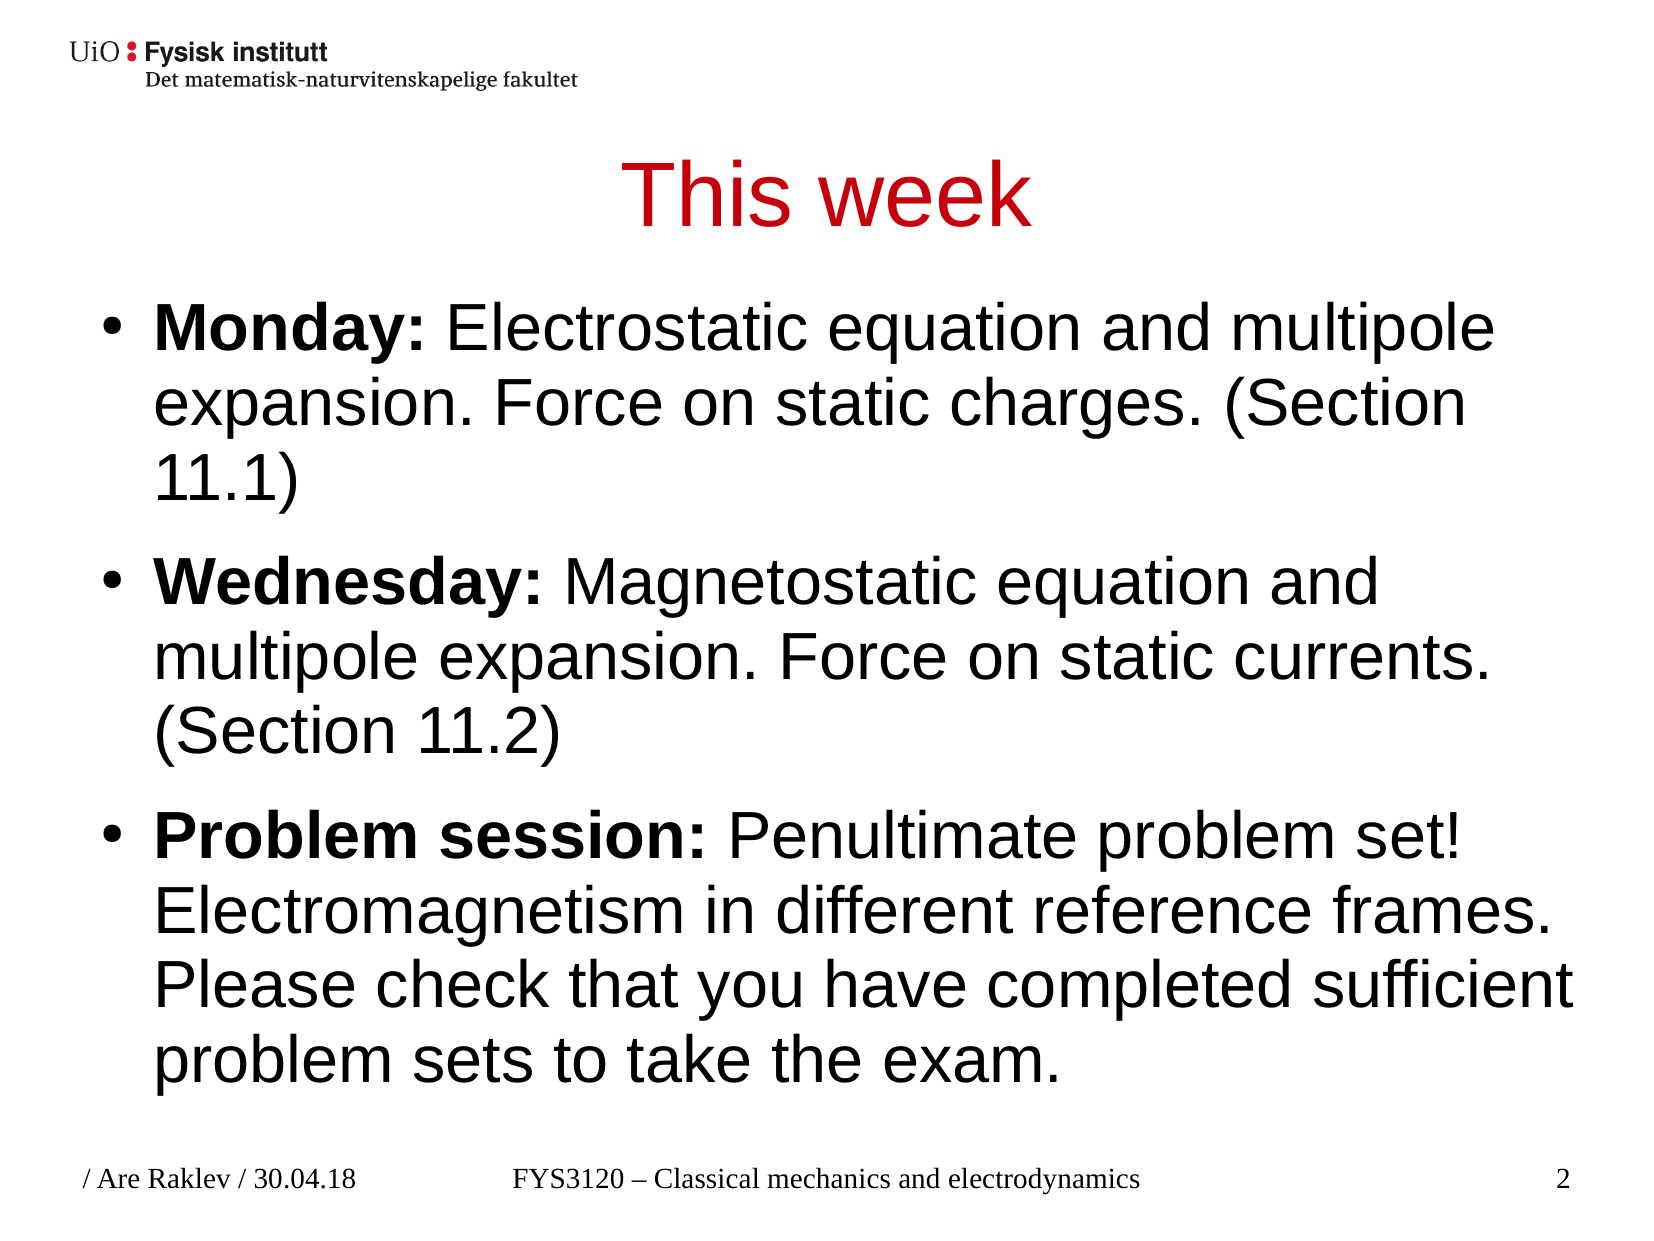

# This week
Monday: Electrostatic equation and multipole expansion. Force on static charges. (Section 11.1)
Wednesday: Magnetostatic equation and multipole expansion. Force on static currents. (Section 11.2)
Problem session: Penultimate problem set! Electromagnetism in different reference frames. Please check that you have completed sufficient problem sets to take the exam.
/ Are Raklev / 30.04.18
FYS3120 – Classical mechanics and electrodynamics
2